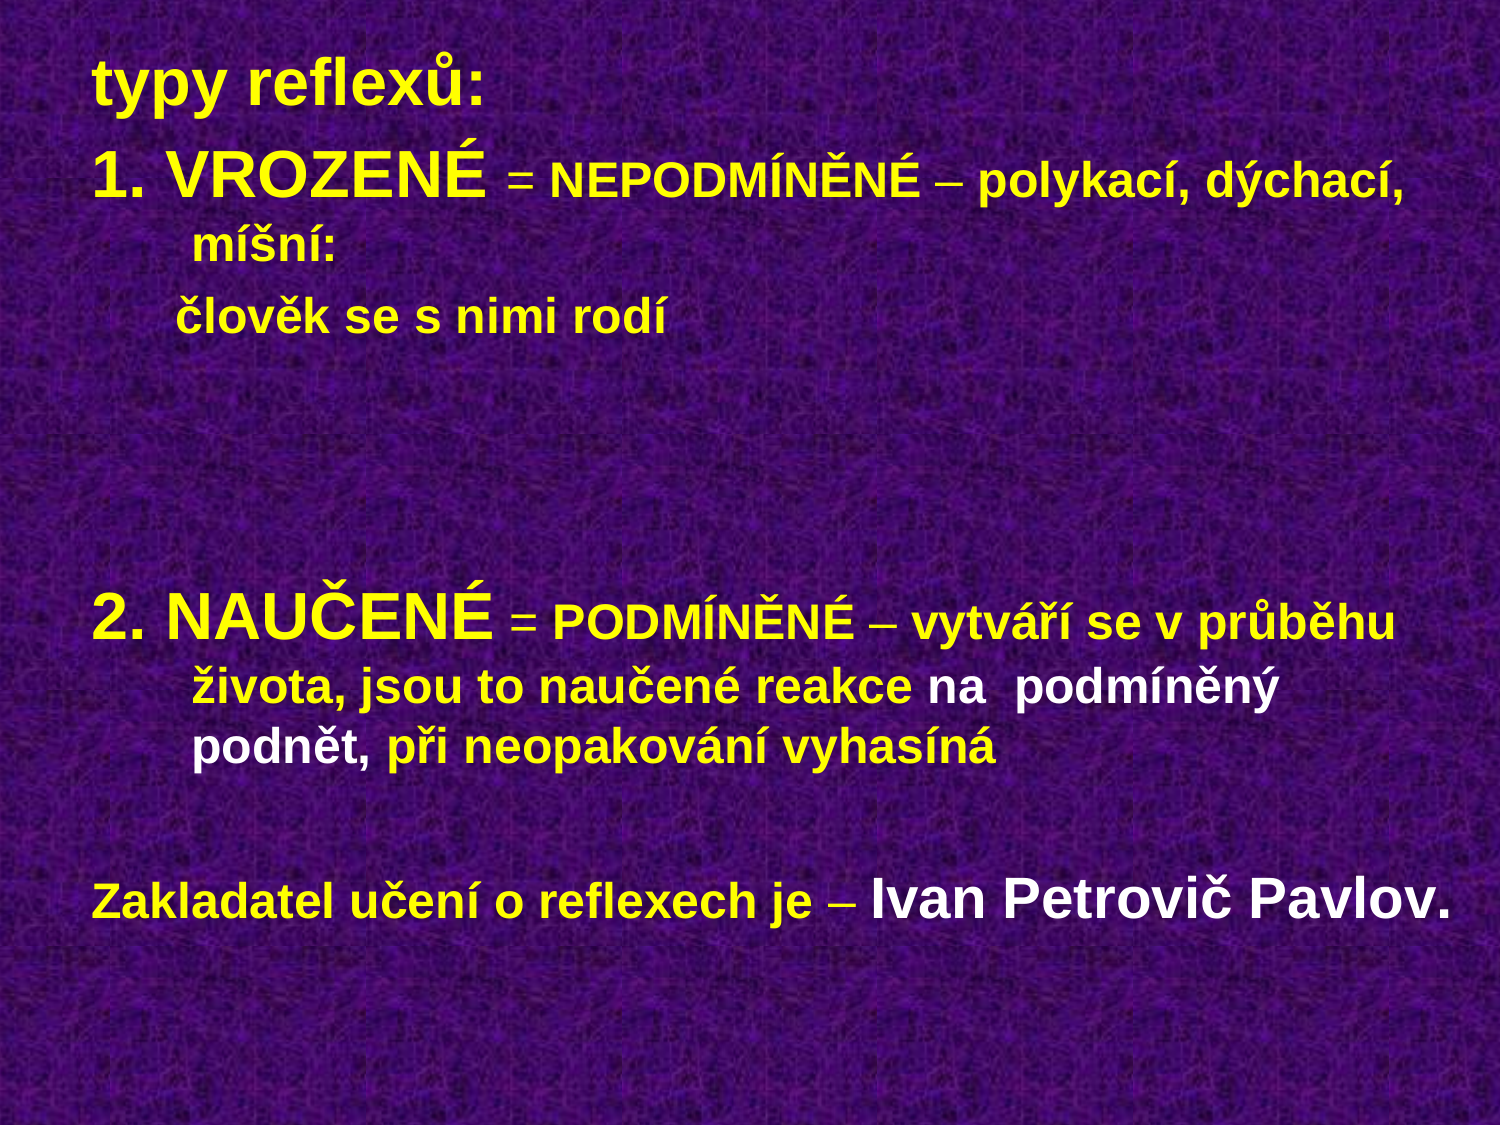

typy reflexů:
1. VROZENÉ = NEPODMÍNĚNÉ – polykací, dýchací, míšní:
 člověk se s nimi rodí
2. NAUČENÉ = PODMÍNĚNÉ – vytváří se v průběhu života, jsou to naučené reakce na podmíněný podnět, při neopakování vyhasíná
Zakladatel učení o reflexech je – Ivan Petrovič Pavlov.